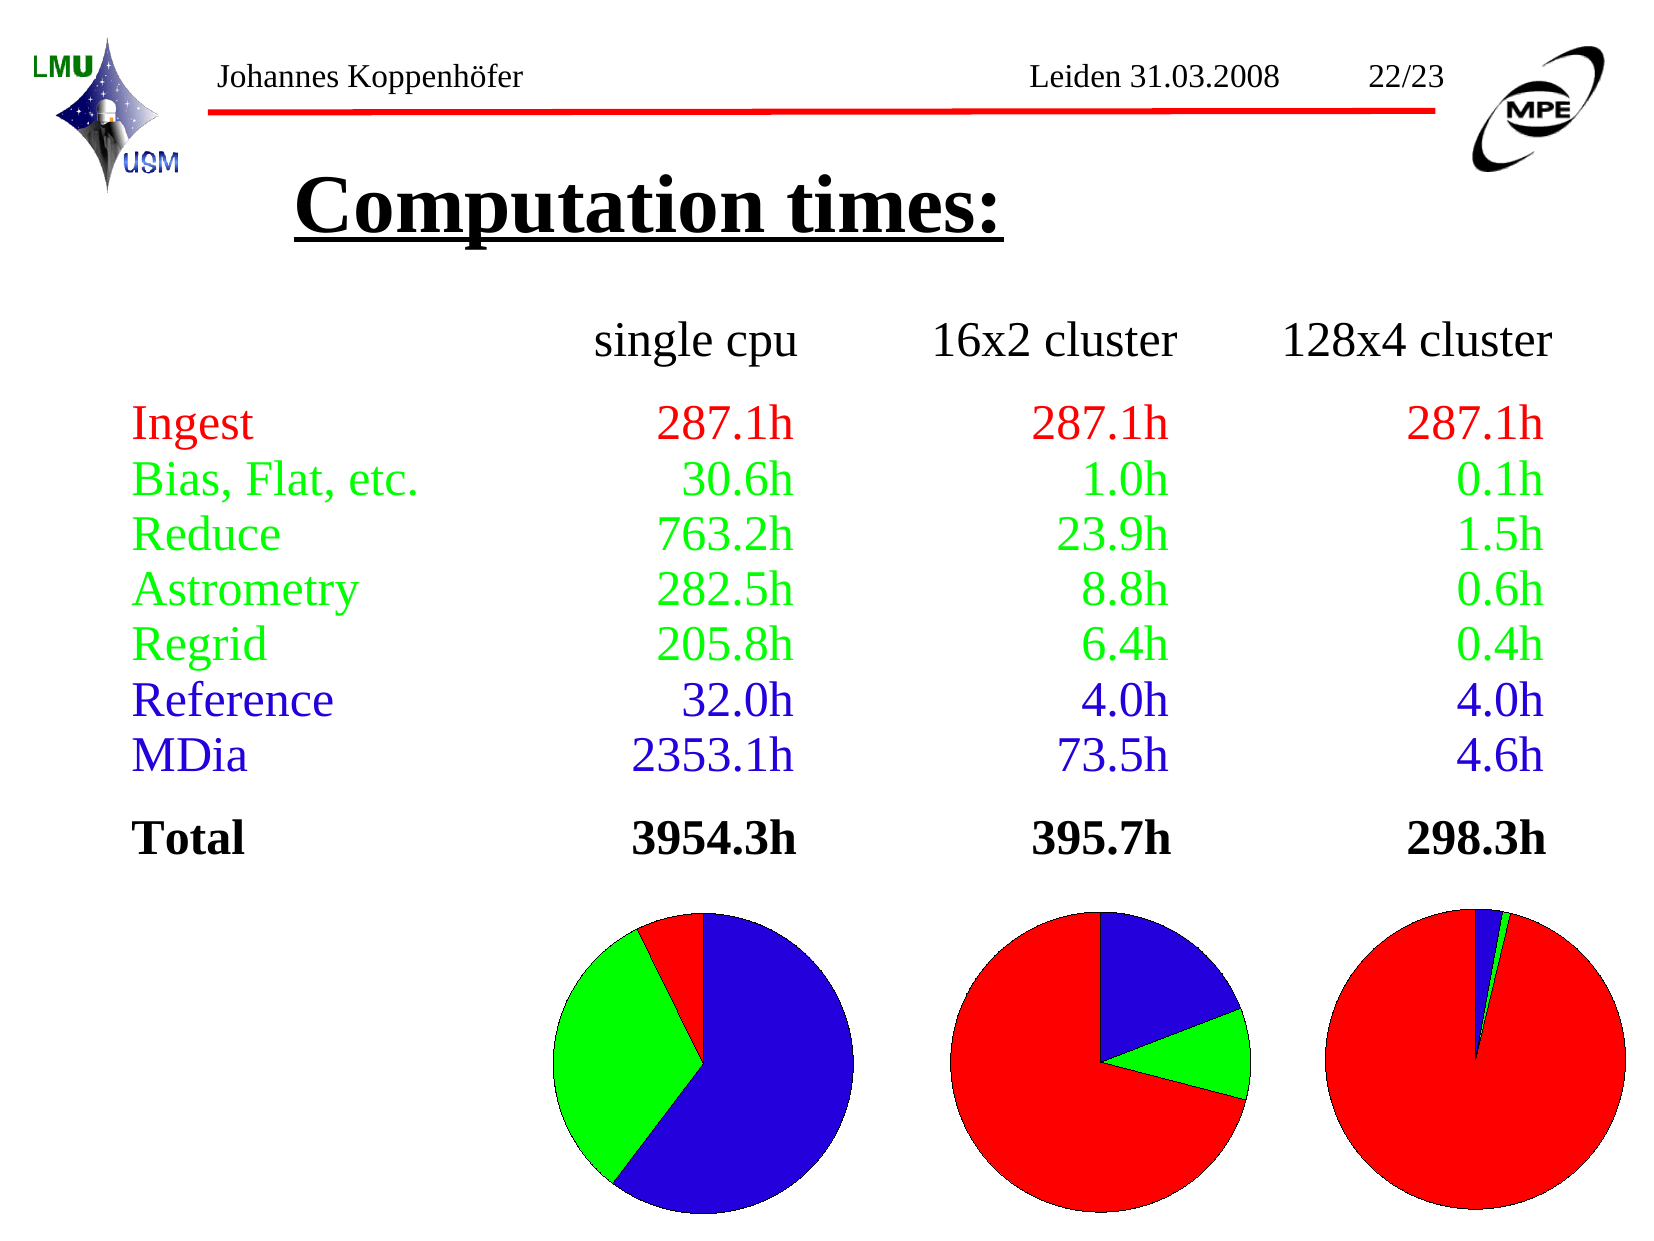

22/23
Johannes Koppenhöfer
Leiden 31.03.2008
Computation times:
				 		 single cpu		 16x2 cluster		 128x4 cluster
Ingest						287.1h				287.1h				287.1h
Bias, Flat, etc.				 30.6h				 1.0h				 0.1h
Reduce					763.2h				 23.9h				 1.5h
Astrometry 				282.5h				 8.8h			 0.6h
Regrid					 	205.8h				 6.4h				 0.4h
Reference					 32.0h				 4.0h			 4.0h
MDia		 		 	 2353.1h				 73.5h				 4.6h
Total					 3954.3h				395.7h	 		 	298.3h
### Chart
| Category | Column 1 |
|---|---|
| Row 1 | 287.1 |
| Row 2 | 2.6 |
| Row 3 | 8.6 |
### Chart
| Category | Column 1 |
|---|---|
| Row 1 | 287.1 |
| Row 2 | 40.1 |
| Row 3 | 77.5 |
### Chart
| Category | Column 1 |
|---|---|
| Row 1 | 287.1 |
| Row 2 | 1282.1 |
| Row 3 | 2385.1 |